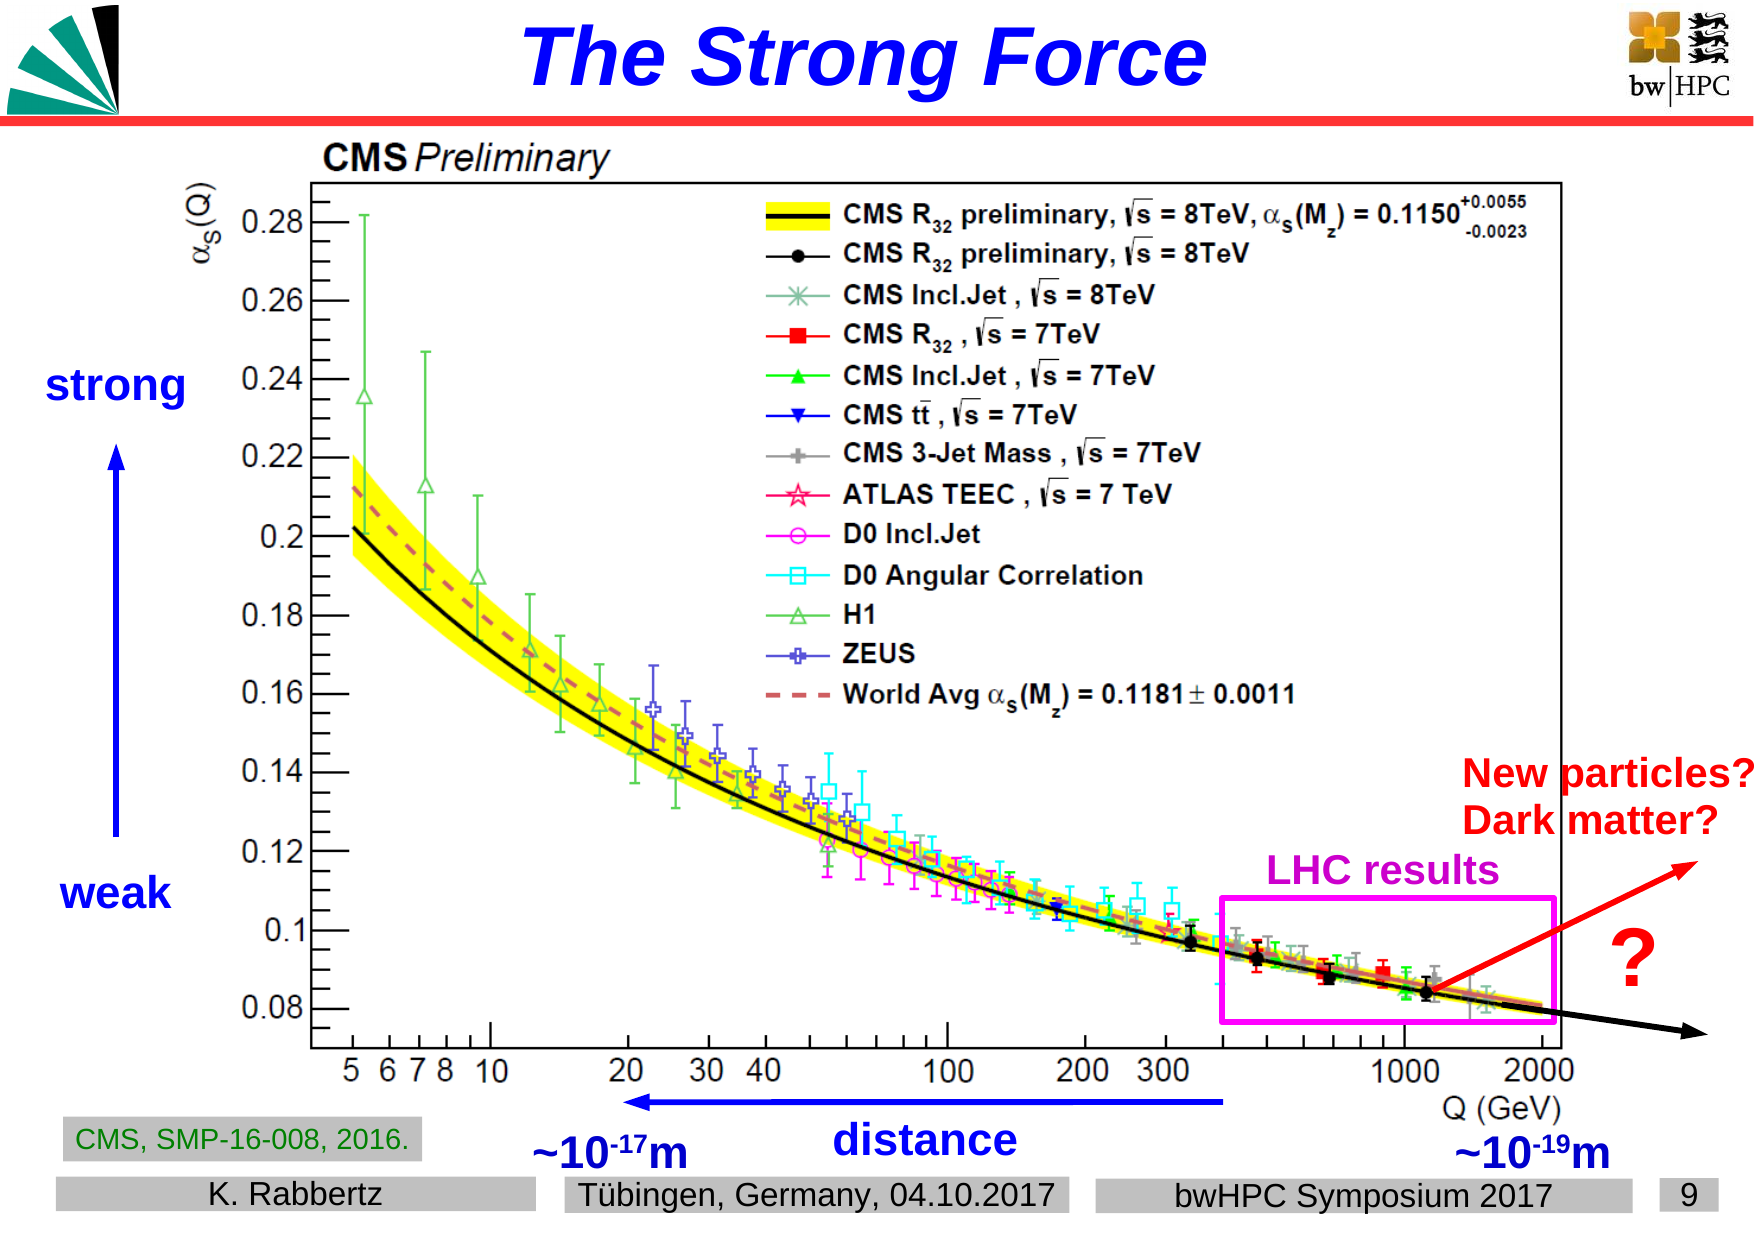

# The Strong Force
strong
New particles?
Dark matter?
LHC results
weak
?
distance
CMS, SMP-16-008, 2016.
~10-17m
~10-19m